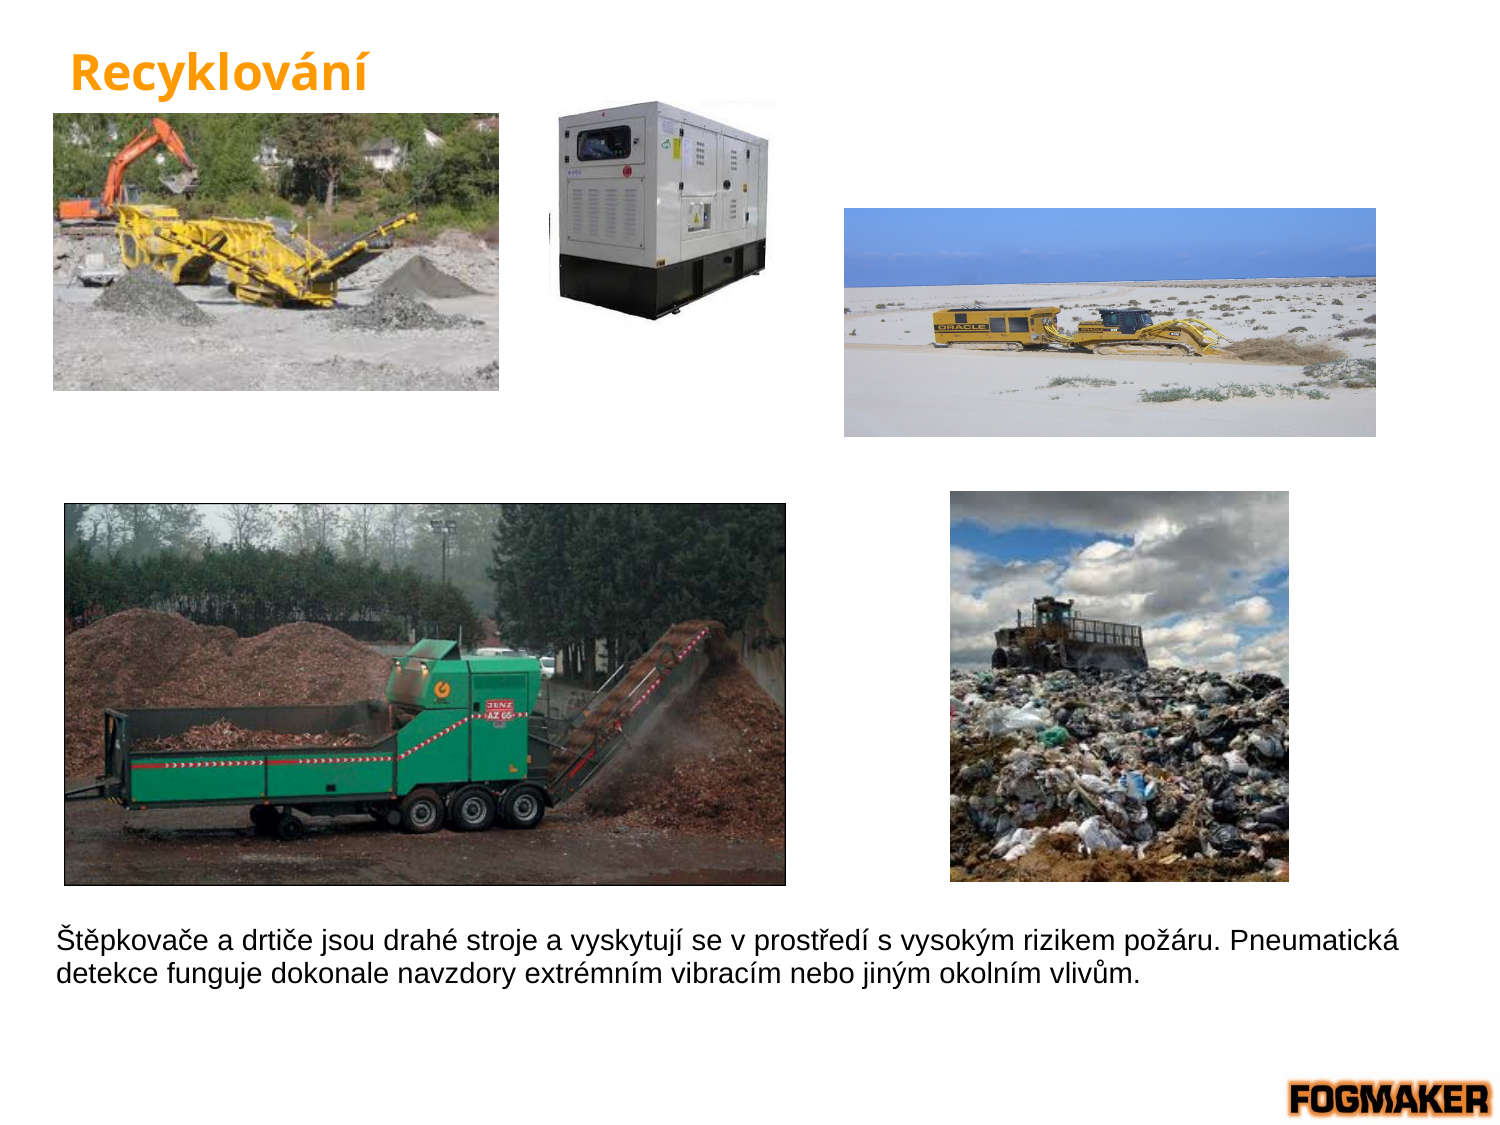

Recyklování
Štěpkovače a drtiče jsou drahé stroje a vyskytují se v prostředí s vysokým rizikem požáru. Pneumatická detekce funguje dokonale navzdory extrémním vibracím nebo jiným okolním vlivům.